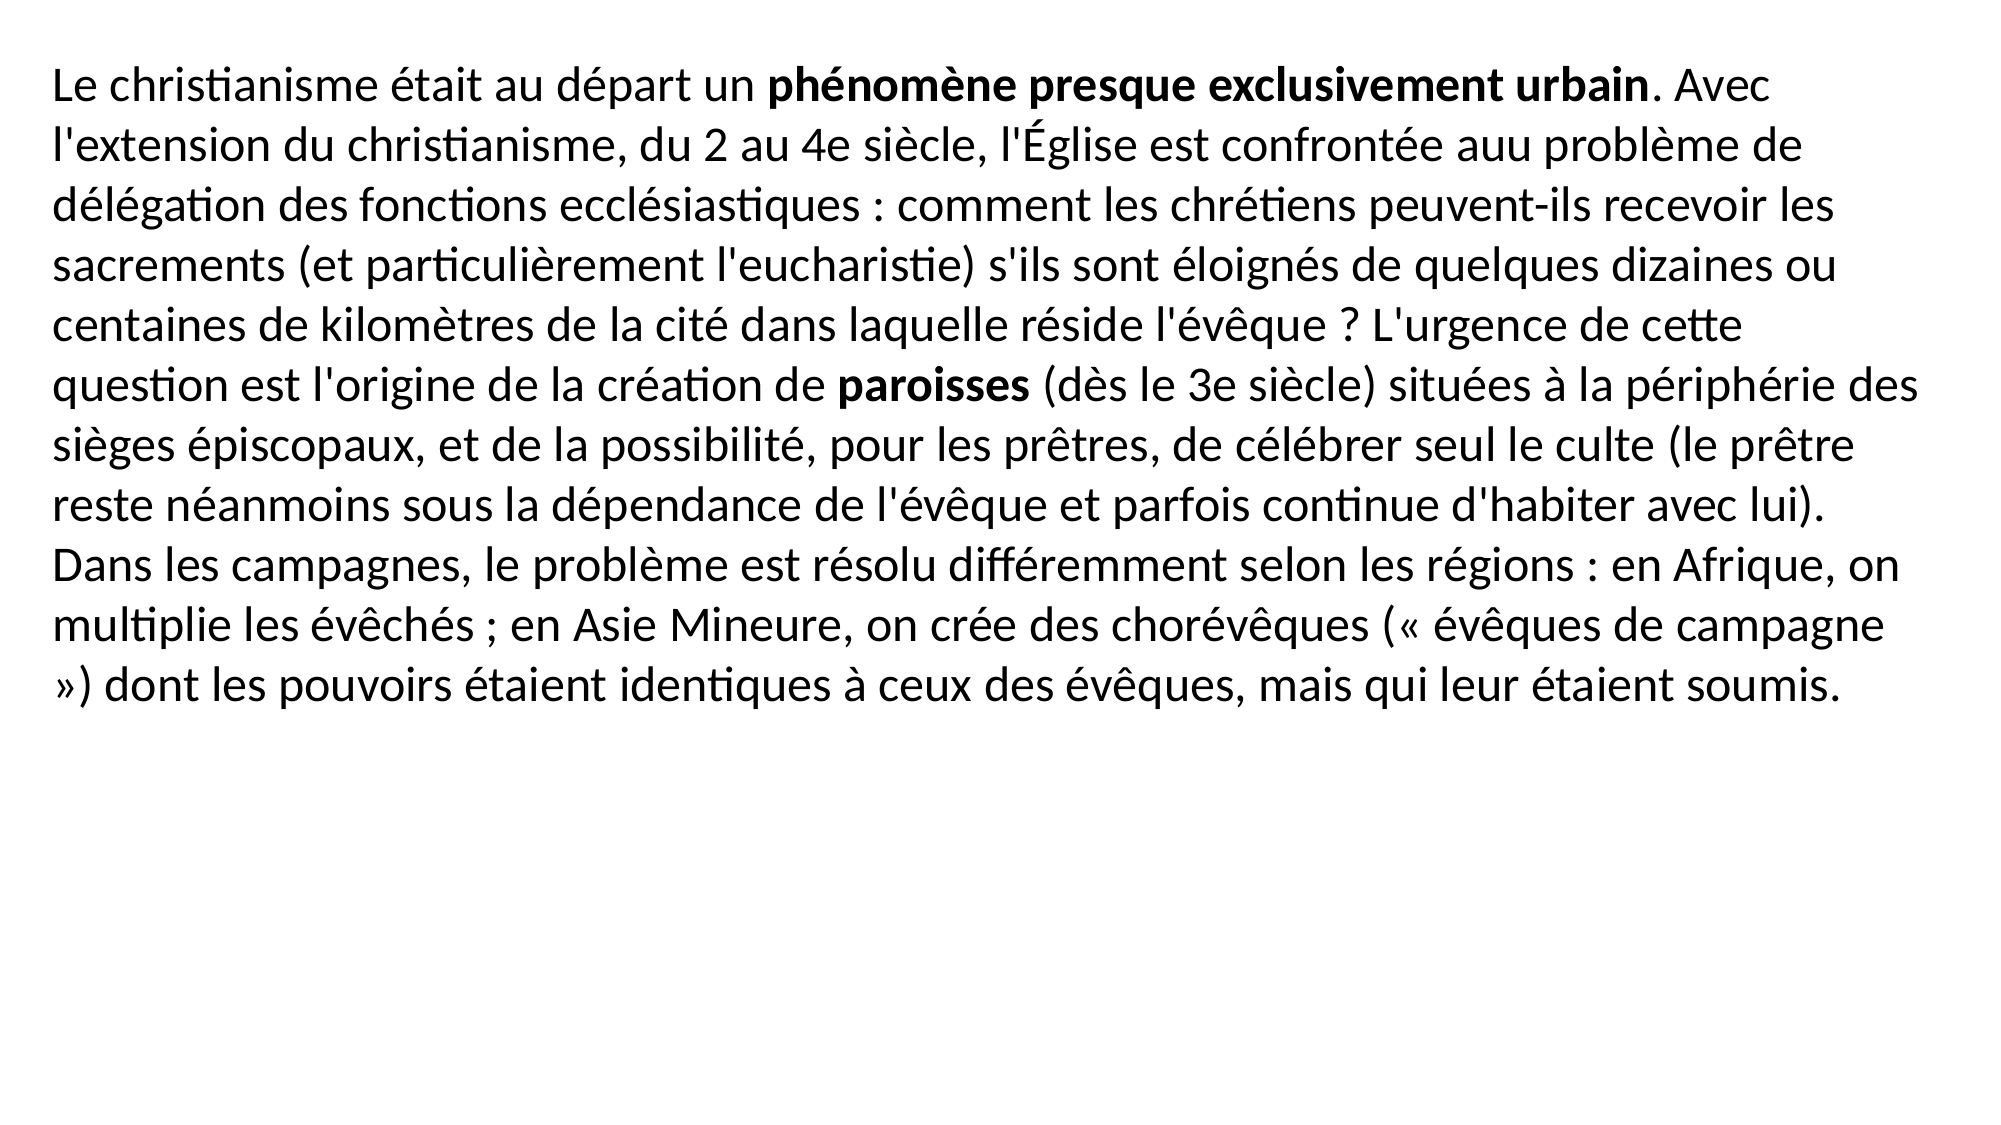

Le christianisme était au départ un phénomène presque exclusivement urbain. Avec l'extension du christianisme, du 2 au 4e siècle, l'Église est confrontée auu problème de délégation des fonctions ecclésiastiques : comment les chrétiens peuvent-ils recevoir les sacrements (et particulièrement l'eucharistie) s'ils sont éloignés de quelques dizaines ou centaines de kilomètres de la cité dans laquelle réside l'évêque ? L'urgence de cette question est l'origine de la création de paroisses (dès le 3e siècle) situées à la périphérie des sièges épiscopaux, et de la possibilité, pour les prêtres, de célébrer seul le culte (le prêtre reste néanmoins sous la dépendance de l'évêque et parfois continue d'habiter avec lui). Dans les campagnes, le problème est résolu différemment selon les régions : en Afrique, on multiplie les évêchés ; en Asie Mineure, on crée des chorévêques (« évêques de campagne ») dont les pouvoirs étaient identiques à ceux des évêques, mais qui leur étaient soumis.